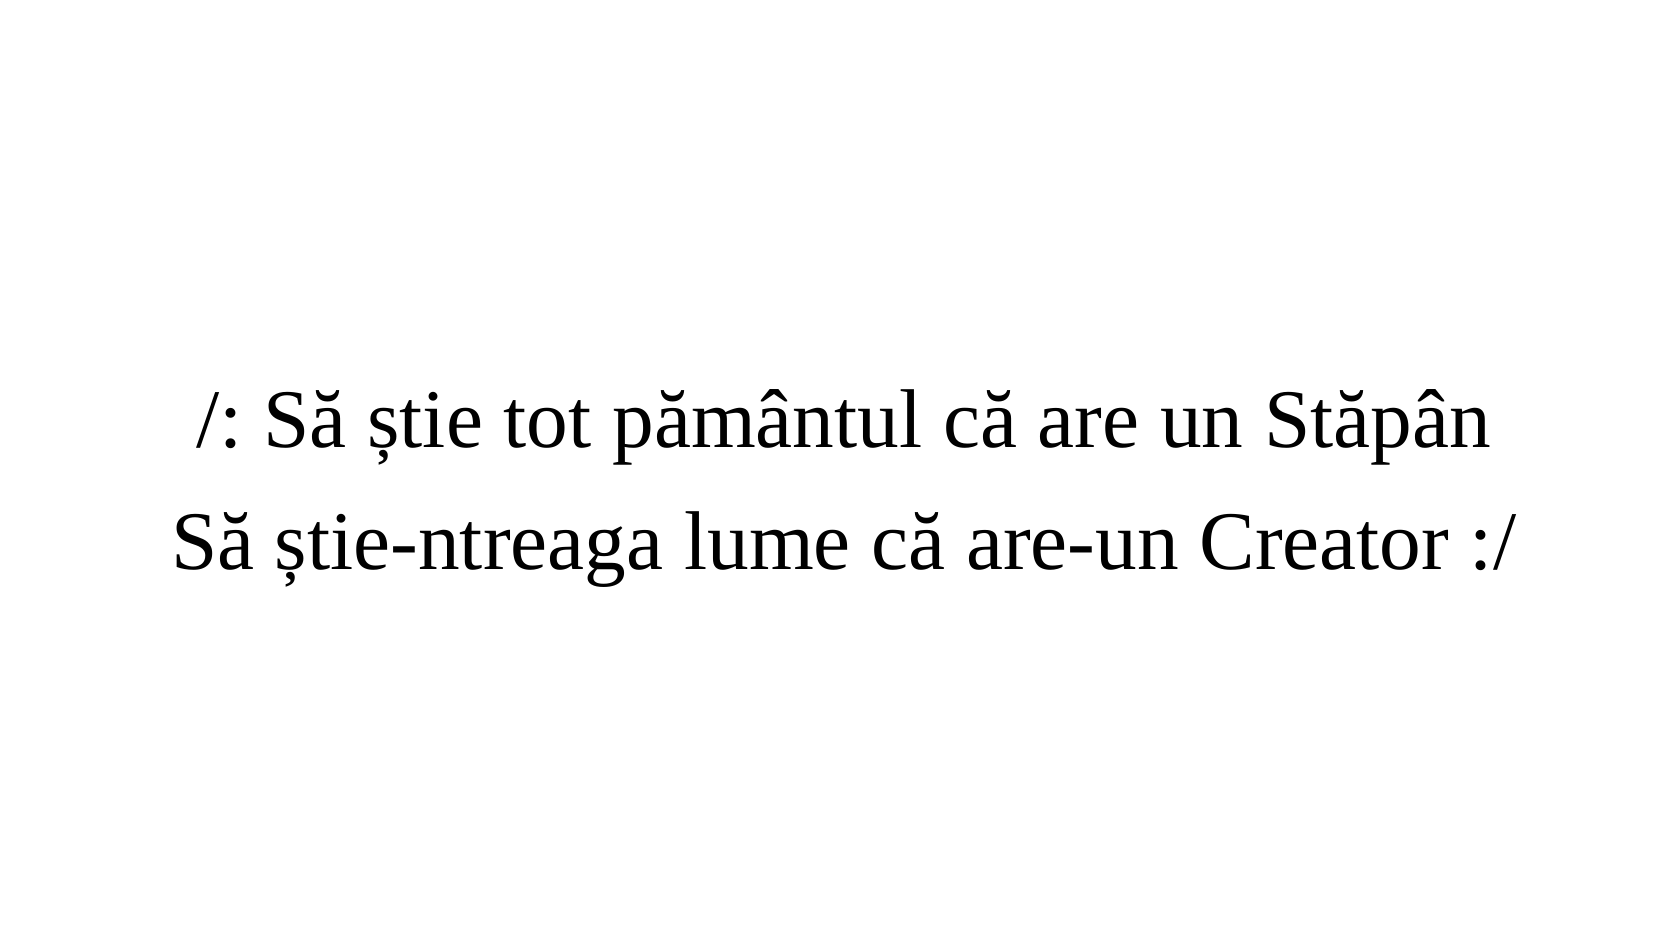

# /: Să știe tot pământul că are un Stăpân
Să știe-ntreaga lume că are-un Creator :/